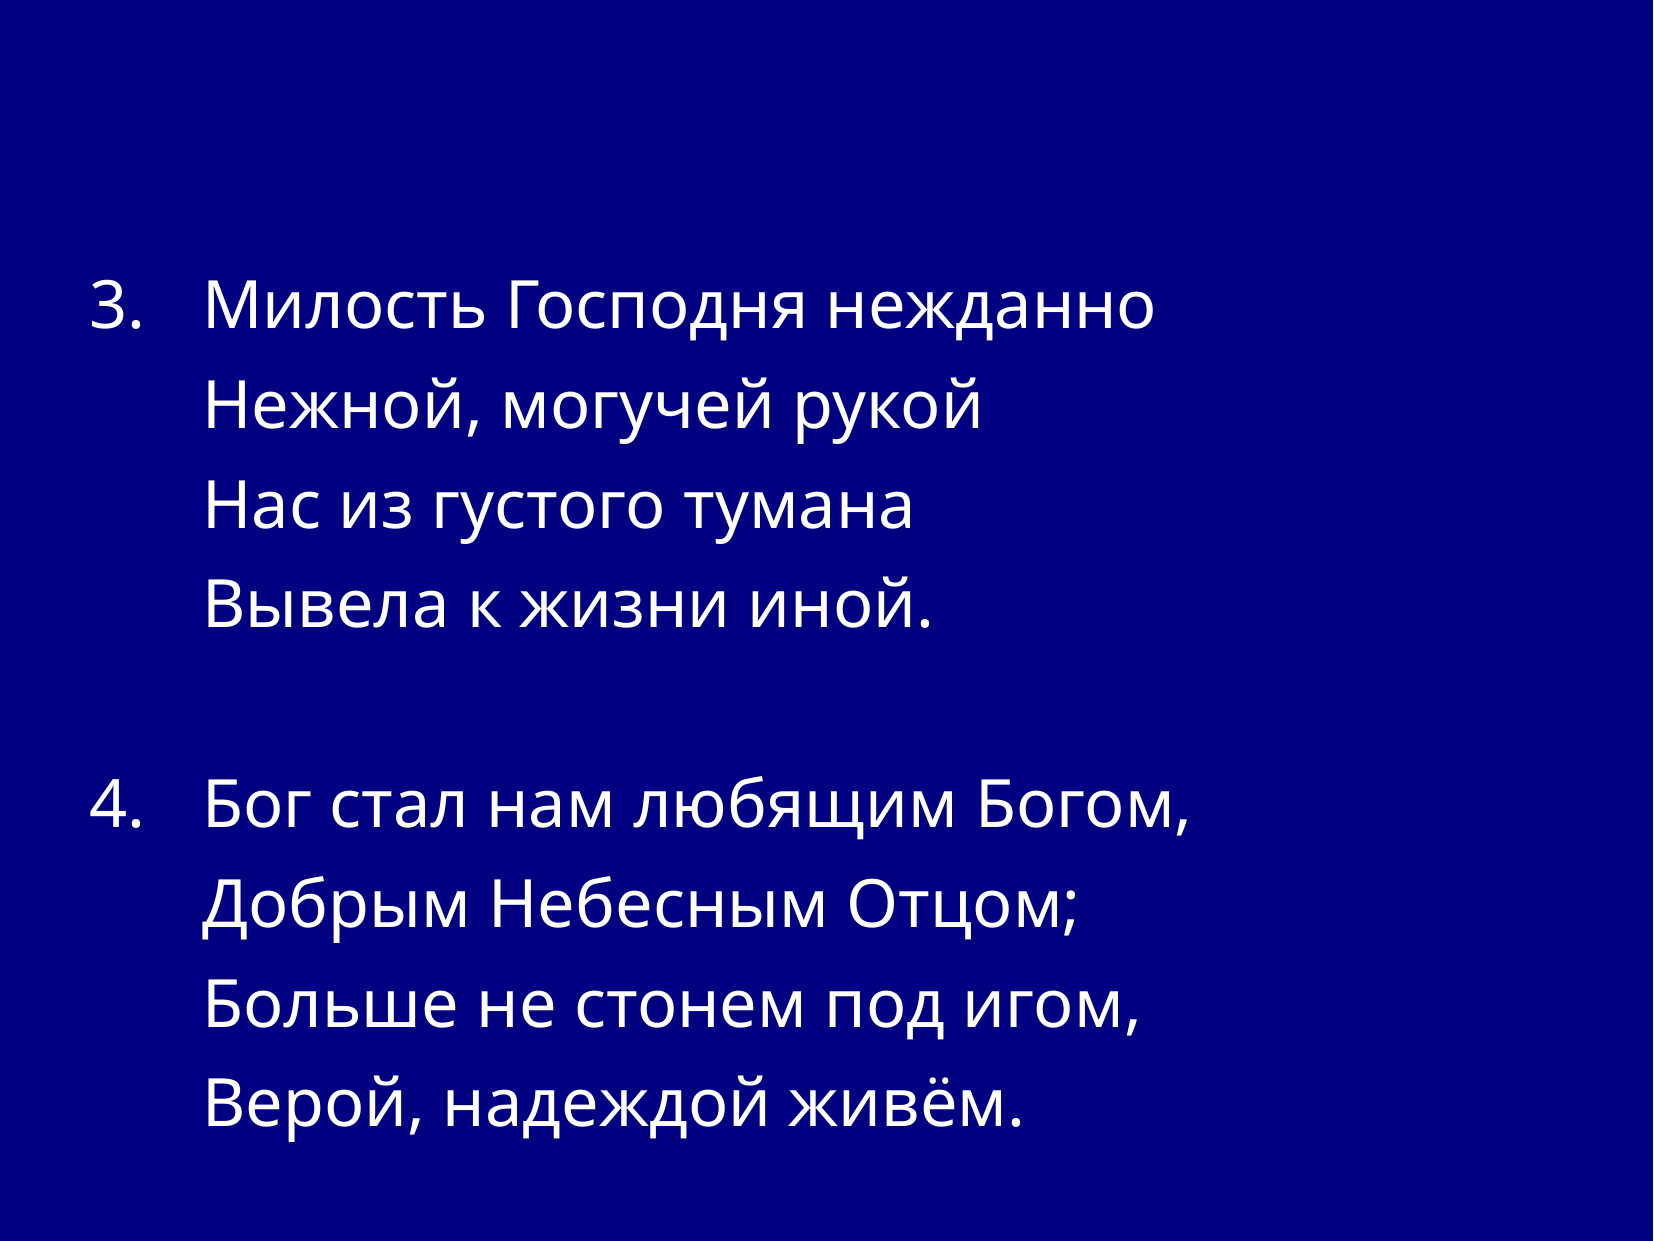

3.	Милость Господня нежданно
	Нежной, могучей рукой
	Нас из густого тумана
	Вывела к жизни иной.
4.	Бог стал нам любящим Богом,
	Добрым Небесным Отцом;
	Больше не стонем под игом,
	Верой, надеждой живём.